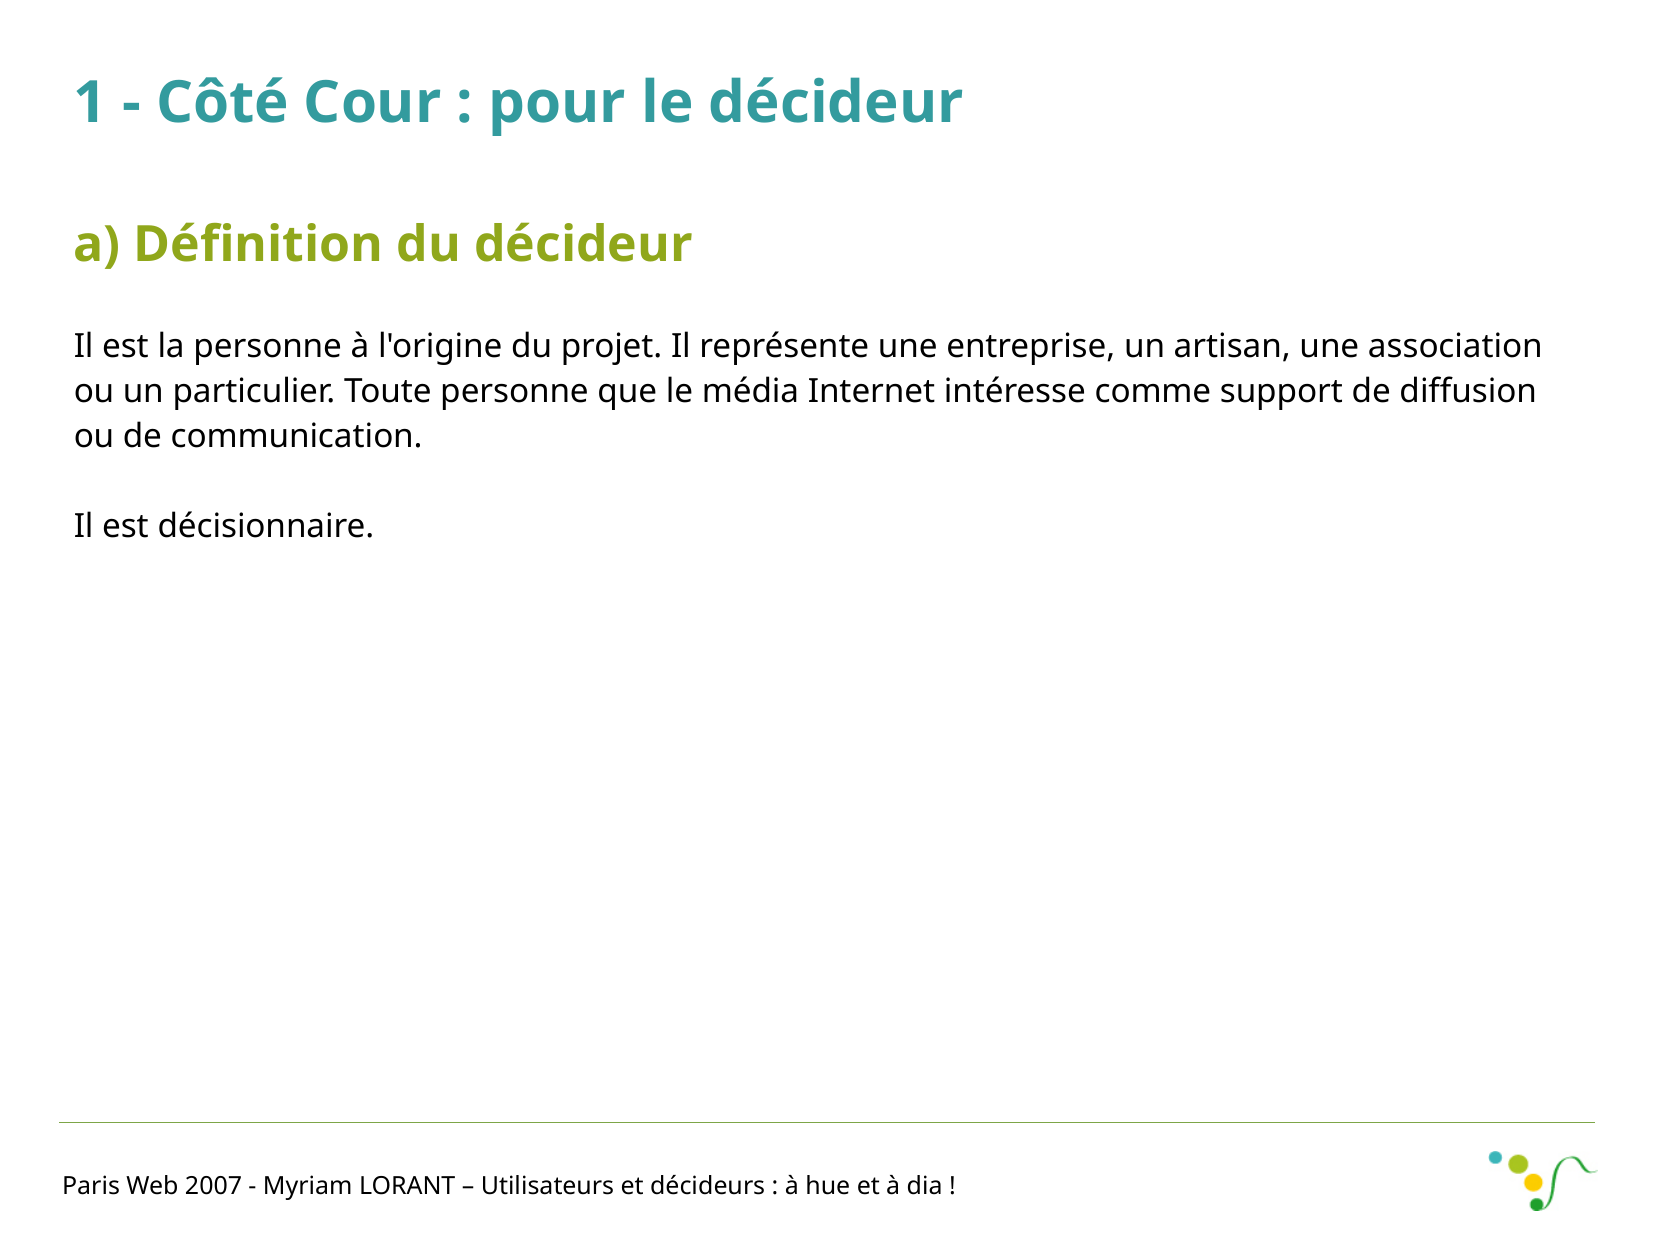

1 - Côté Cour : pour le décideur
a) Définition du décideur
Il est la personne à l'origine du projet. Il représente une entreprise, un artisan, une association ou un particulier. Toute personne que le média Internet intéresse comme support de diffusion ou de communication.
Il est décisionnaire.
Paris Web 2007 - Myriam LORANT – Utilisateurs et décideurs : à hue et à dia !